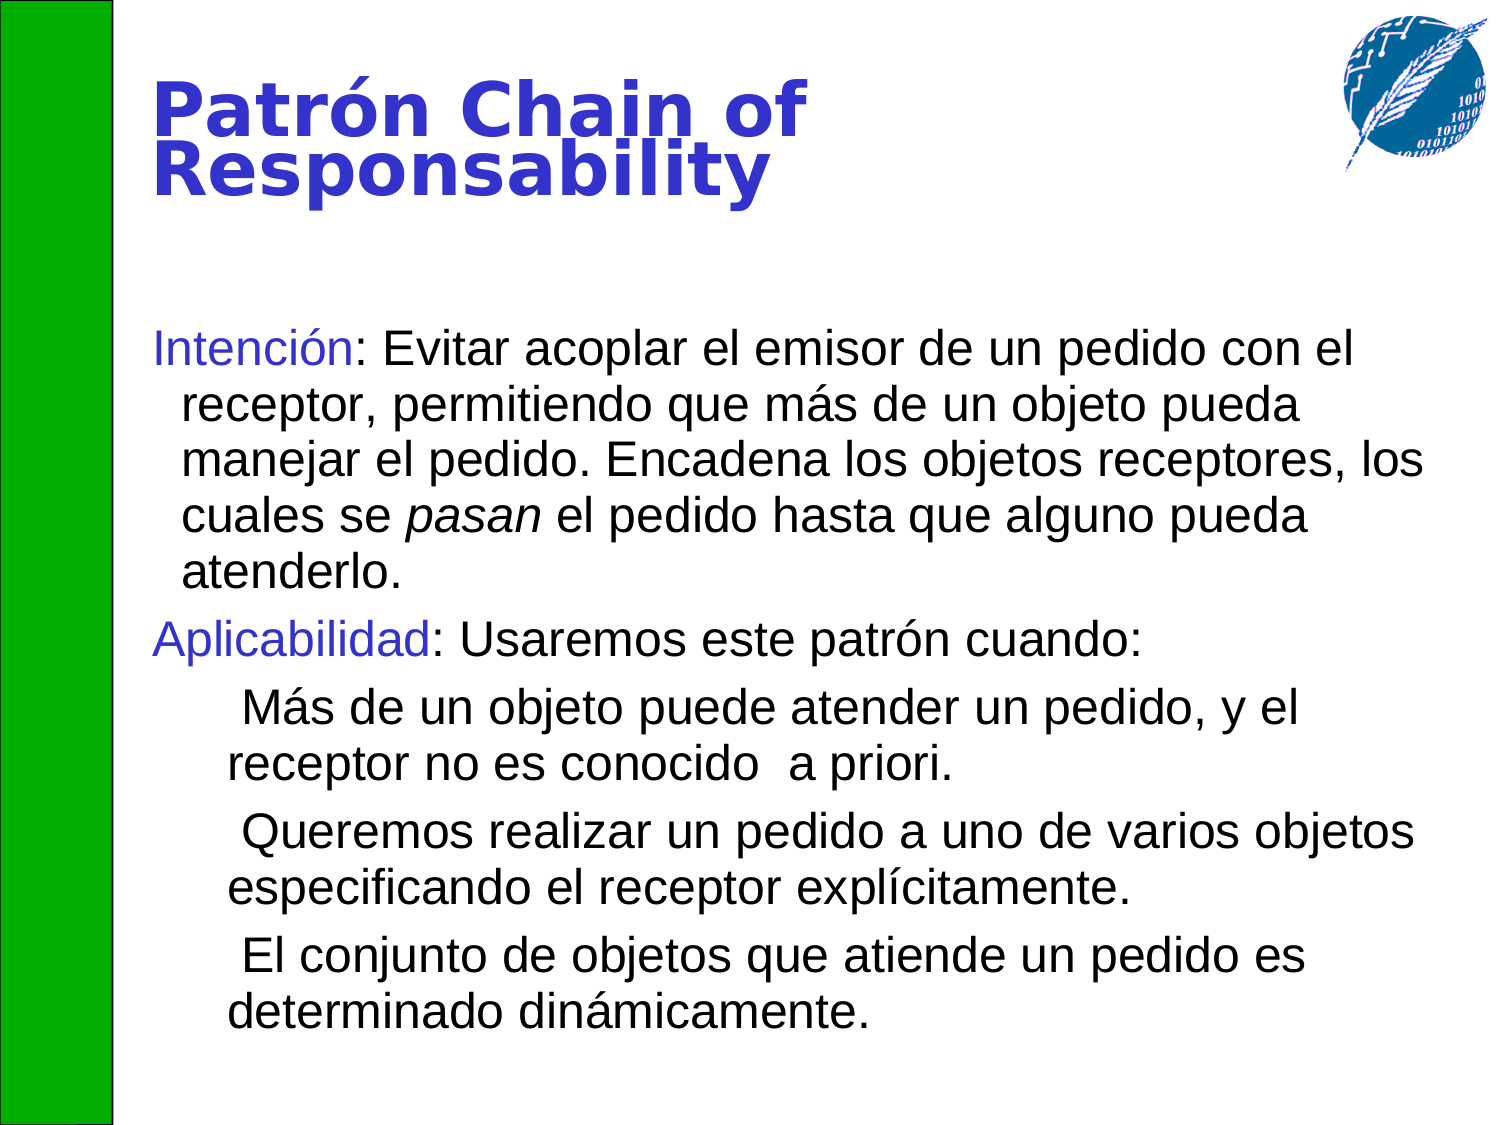

# Patrón Chain of Responsability
Intención: Evitar acoplar el emisor de un pedido con el receptor, permitiendo que más de un objeto pueda manejar el pedido. Encadena los objetos receptores, los cuales se pasan el pedido hasta que alguno pueda atenderlo.
Aplicabilidad: Usaremos este patrón cuando:
 Más de un objeto puede atender un pedido, y el receptor no es conocido a priori.
 Queremos realizar un pedido a uno de varios objetos especificando el receptor explícitamente.
 El conjunto de objetos que atiende un pedido es determinado dinámicamente.